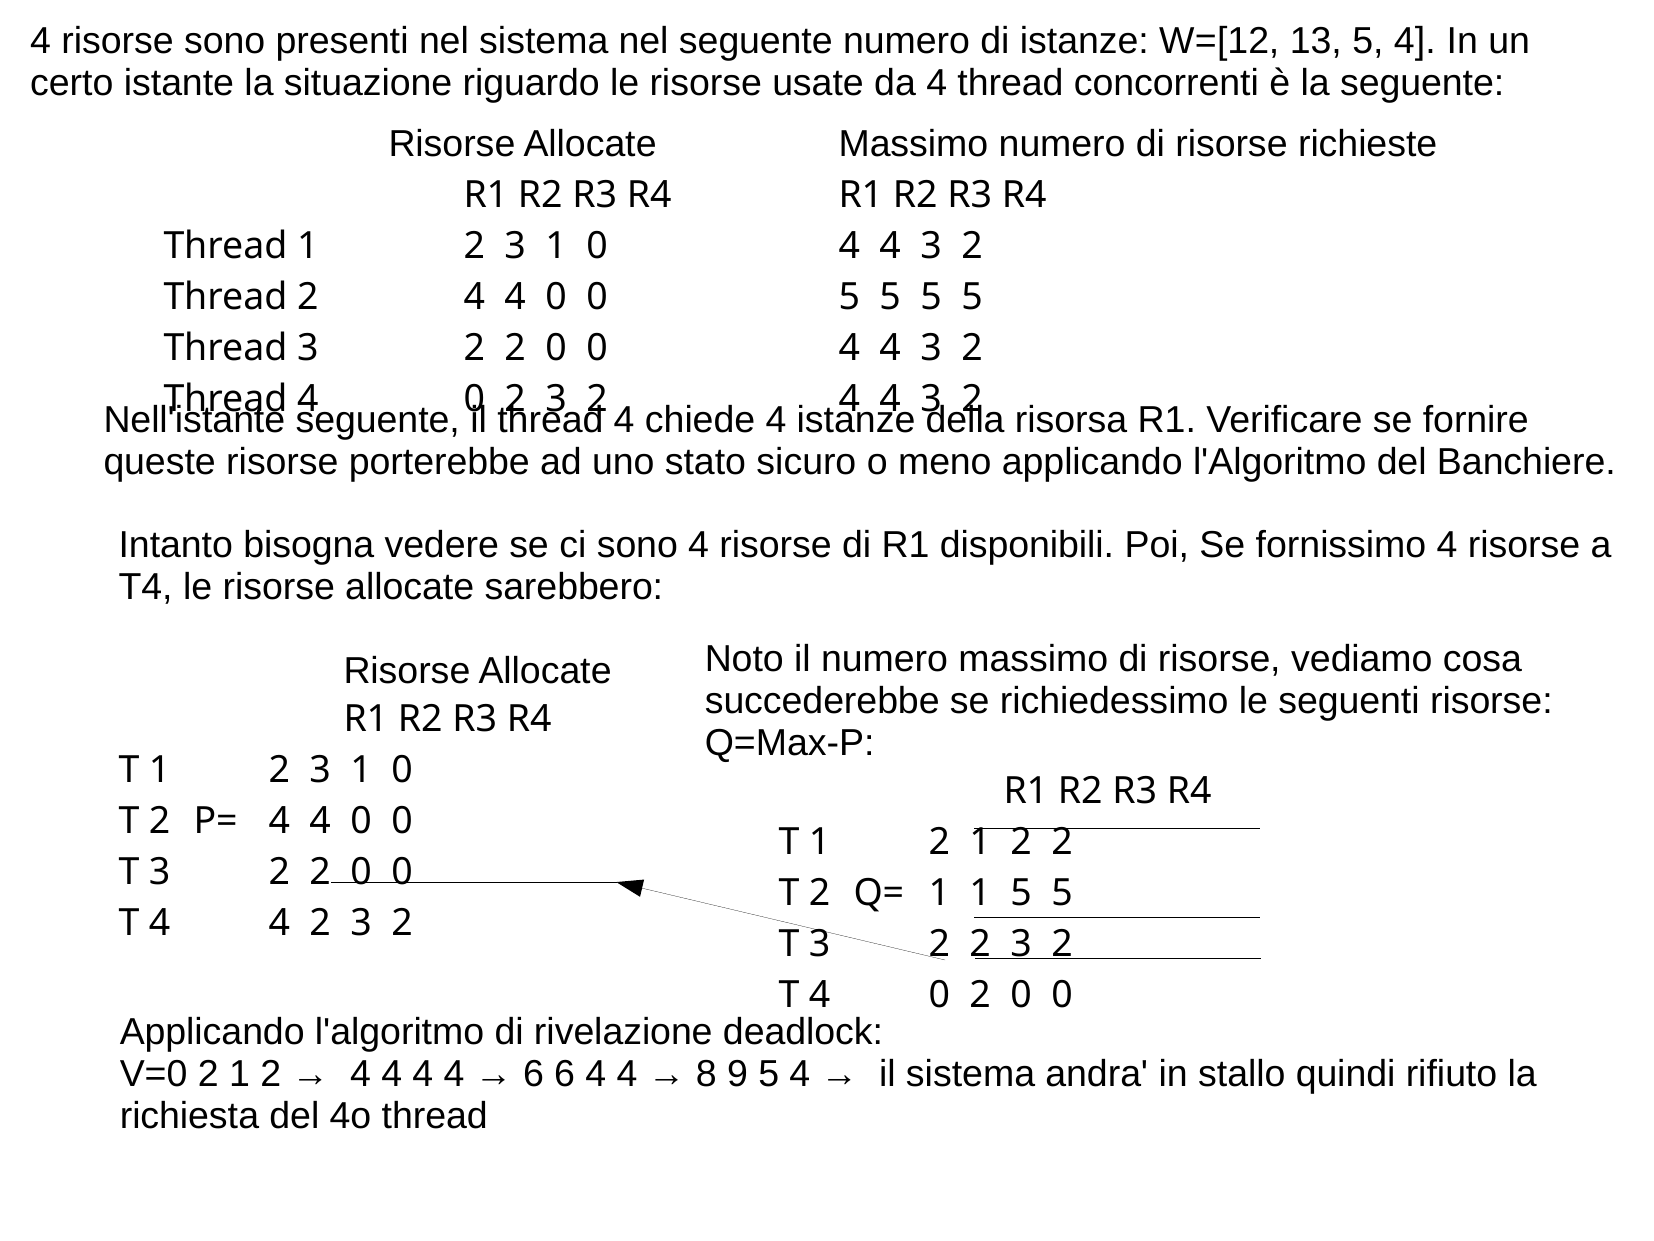

4 risorse sono presenti nel sistema nel seguente numero di istanze: W=[12, 13, 5, 4]. In un
certo istante la situazione riguardo le risorse usate da 4 thread concorrenti è la seguente:
			Risorse Allocate 			Massimo numero di risorse richieste						R1 R2 R3 R4 			R1 R2 R3 R4
Thread 1 		2 3 1 0 			4 4 3 2
Thread 2 		4 4 0 0 			5 5 5 5
Thread 3 		2 2 0 0 			4 4 3 2
Thread 4 		0 2 3 2 			4 4 3 2
Nell'istante seguente, il thread 4 chiede 4 istanze della risorsa R1. Verificare se fornire queste risorse porterebbe ad uno stato sicuro o meno applicando l'Algoritmo del Banchiere.
Intanto bisogna vedere se ci sono 4 risorse di R1 disponibili. Poi, Se fornissimo 4 risorse a T4, le risorse allocate sarebbero:
			Risorse Allocate
			R1 R2 R3 R4
T 1 		2 3 1 0
T 2 	P=	4 4 0 0
T 3 		2 2 0 0
T 4 		4 2 3 2
Noto il numero massimo di risorse, vediamo cosa succederebbe se richiedessimo le seguenti risorse:
Q=Max-P:
 			R1 R2 R3 R4
T 1 		2 1 2 2
T 2 	Q=	1 1 5 5
T 3 		2 2 3 2
T 4 		0 2 0 0
Applicando l'algoritmo di rivelazione deadlock:
V=0 2 1 2 → 4 4 4 4 → 6 6 4 4 → 8 9 5 4 → il sistema andra' in stallo quindi rifiuto la richiesta del 4o thread